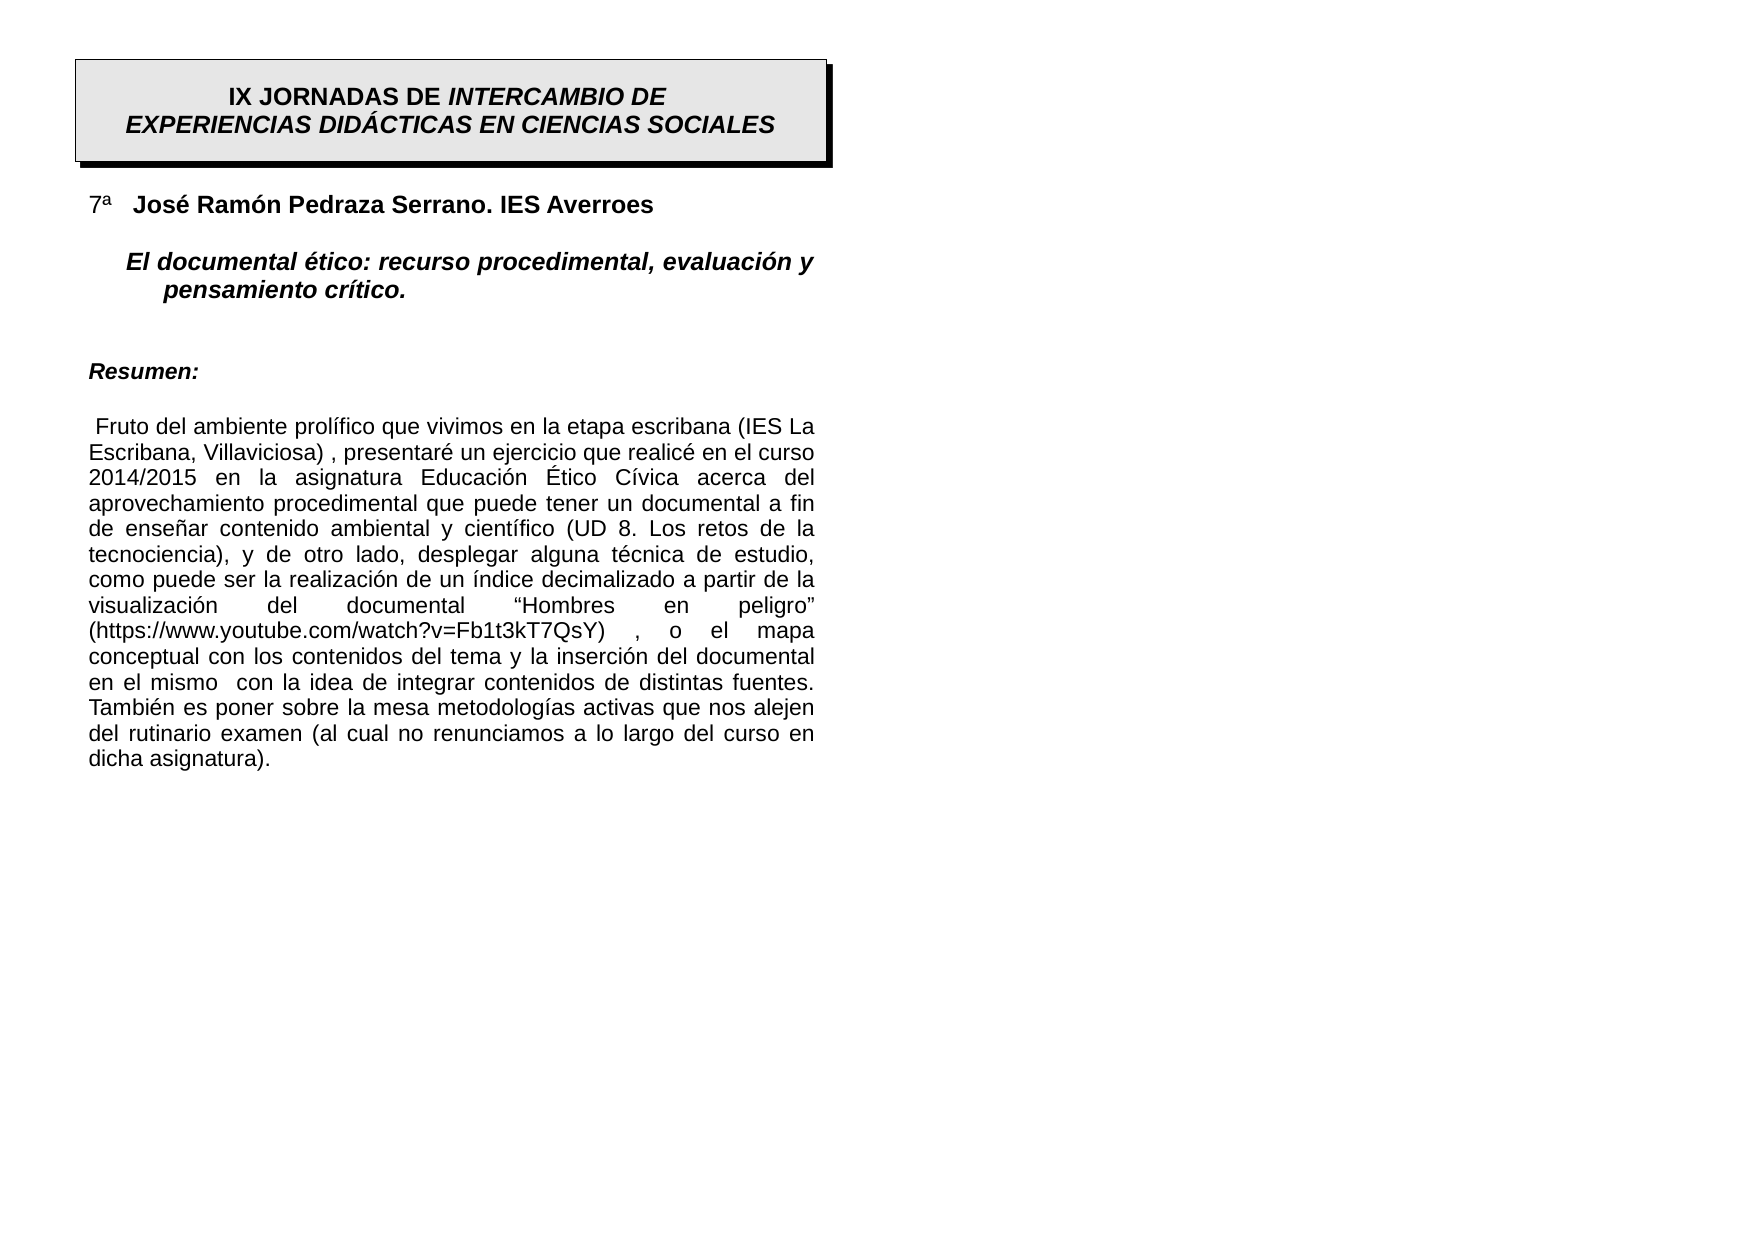

IX JORNADAS DE INTERCAMBIO DE
EXPERIENCIAS DIDÁCTICAS EN CIENCIAS SOCIALES
# 7ª José Ramón Pedraza Serrano. IES Averroes
El documental ético: recurso procedimental, evaluación y pensamiento crítico.
Resumen:
 Fruto del ambiente prolífico que vivimos en la etapa escribana (IES La Escribana, Villaviciosa) , presentaré un ejercicio que realicé en el curso 2014/2015 en la asignatura Educación Ético Cívica acerca del aprovechamiento procedimental que puede tener un documental a fin de enseñar contenido ambiental y científico (UD 8. Los retos de la tecnociencia), y de otro lado, desplegar alguna técnica de estudio, como puede ser la realización de un índice decimalizado a partir de la visualización del documental “Hombres en peligro” (https://www.youtube.com/watch?v=Fb1t3kT7QsY) , o el mapa conceptual con los contenidos del tema y la inserción del documental en el mismo con la idea de integrar contenidos de distintas fuentes. También es poner sobre la mesa metodologías activas que nos alejen del rutinario examen (al cual no renunciamos a lo largo del curso en dicha asignatura).